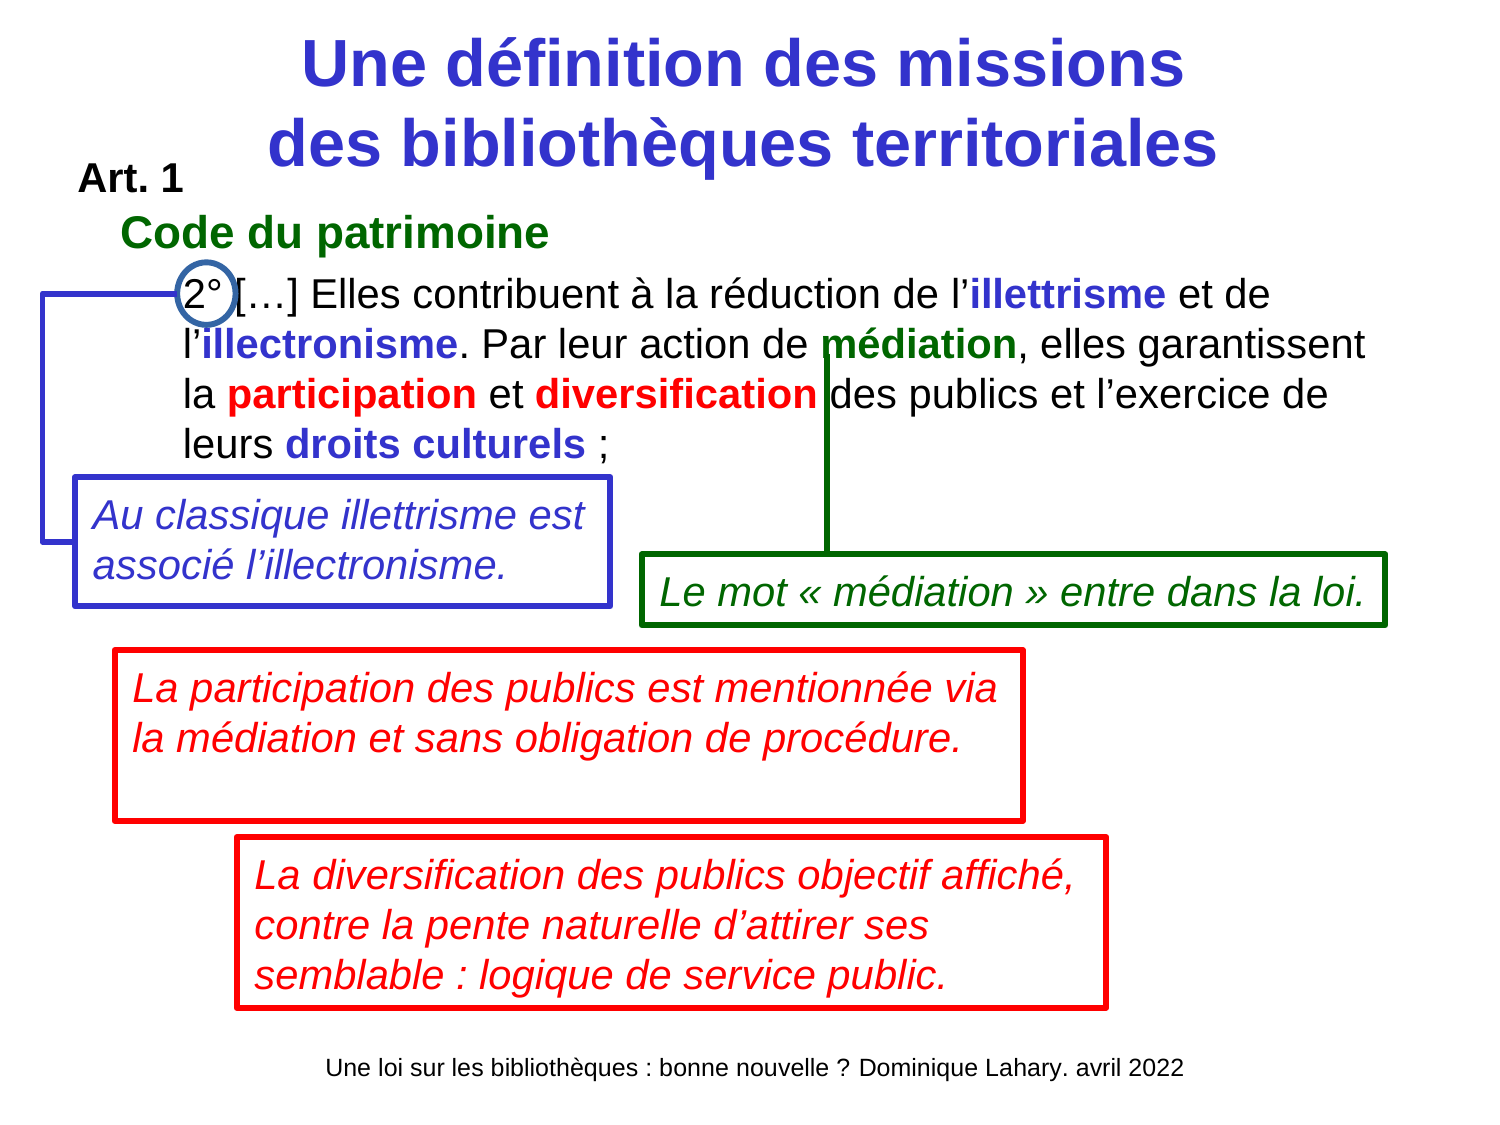

Une définition des missions
des bibliothèques territoriales
Art. 1
Code du patrimoine
	2° […] Elles contribuent à la réduction de l’illettrisme et de l’illectronisme. Par leur action de médiation, elles garantissent la participation et diversification des publics et l’exercice de leurs droits culturels ;
Au classique illettrisme est associé l’illectronisme.
Le mot « médiation » entre dans la loi.
La participation des publics est mentionnée via la médiation et sans obligation de procédure.
La diversification des publics objectif affiché, contre la pente naturelle d’attirer ses semblable : logique de service public.
Une loi sur les bibliothèques : bonne nouvelle ? Dominique Lahary. avril 2022